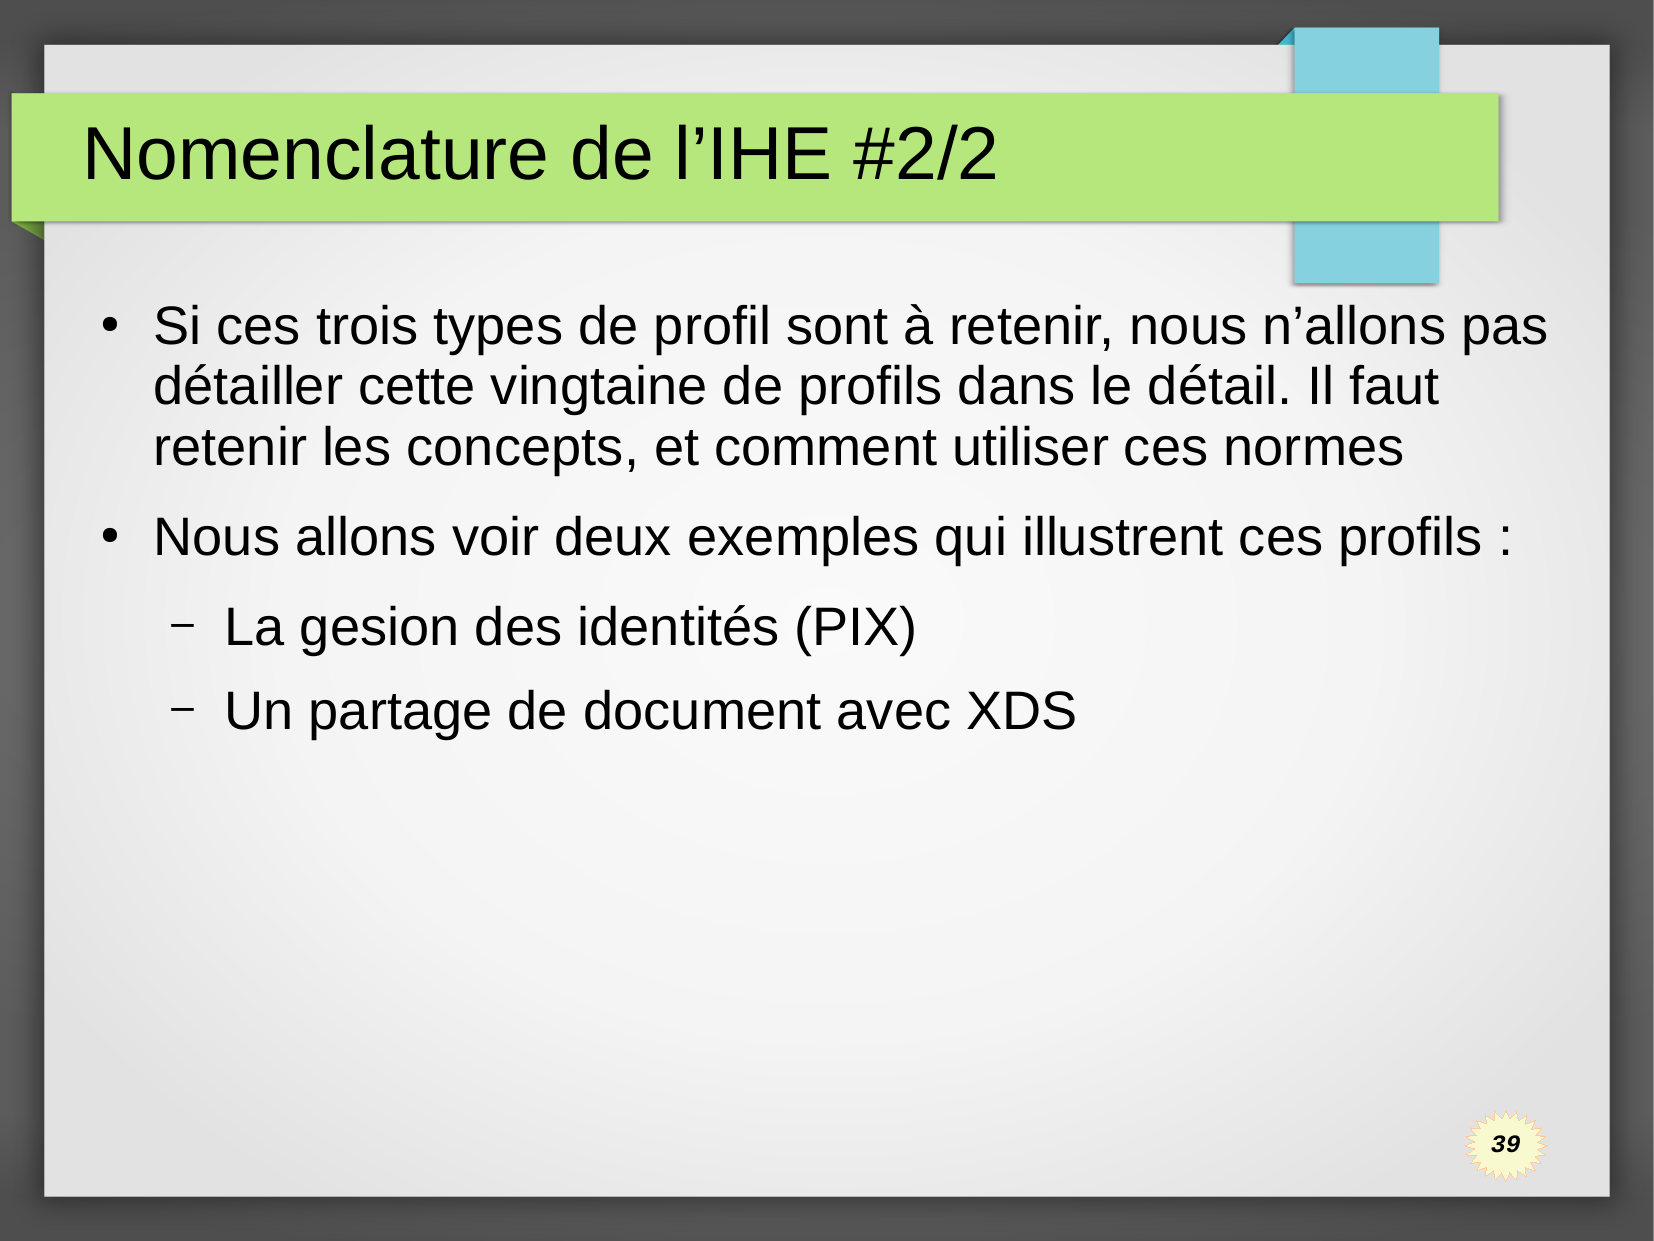

# Nomenclature de l’IHE #2/2
Si ces trois types de profil sont à retenir, nous n’allons pas détailler cette vingtaine de profils dans le détail. Il faut retenir les concepts, et comment utiliser ces normes
Nous allons voir deux exemples qui illustrent ces profils :
La gesion des identités (PIX)
Un partage de document avec XDS